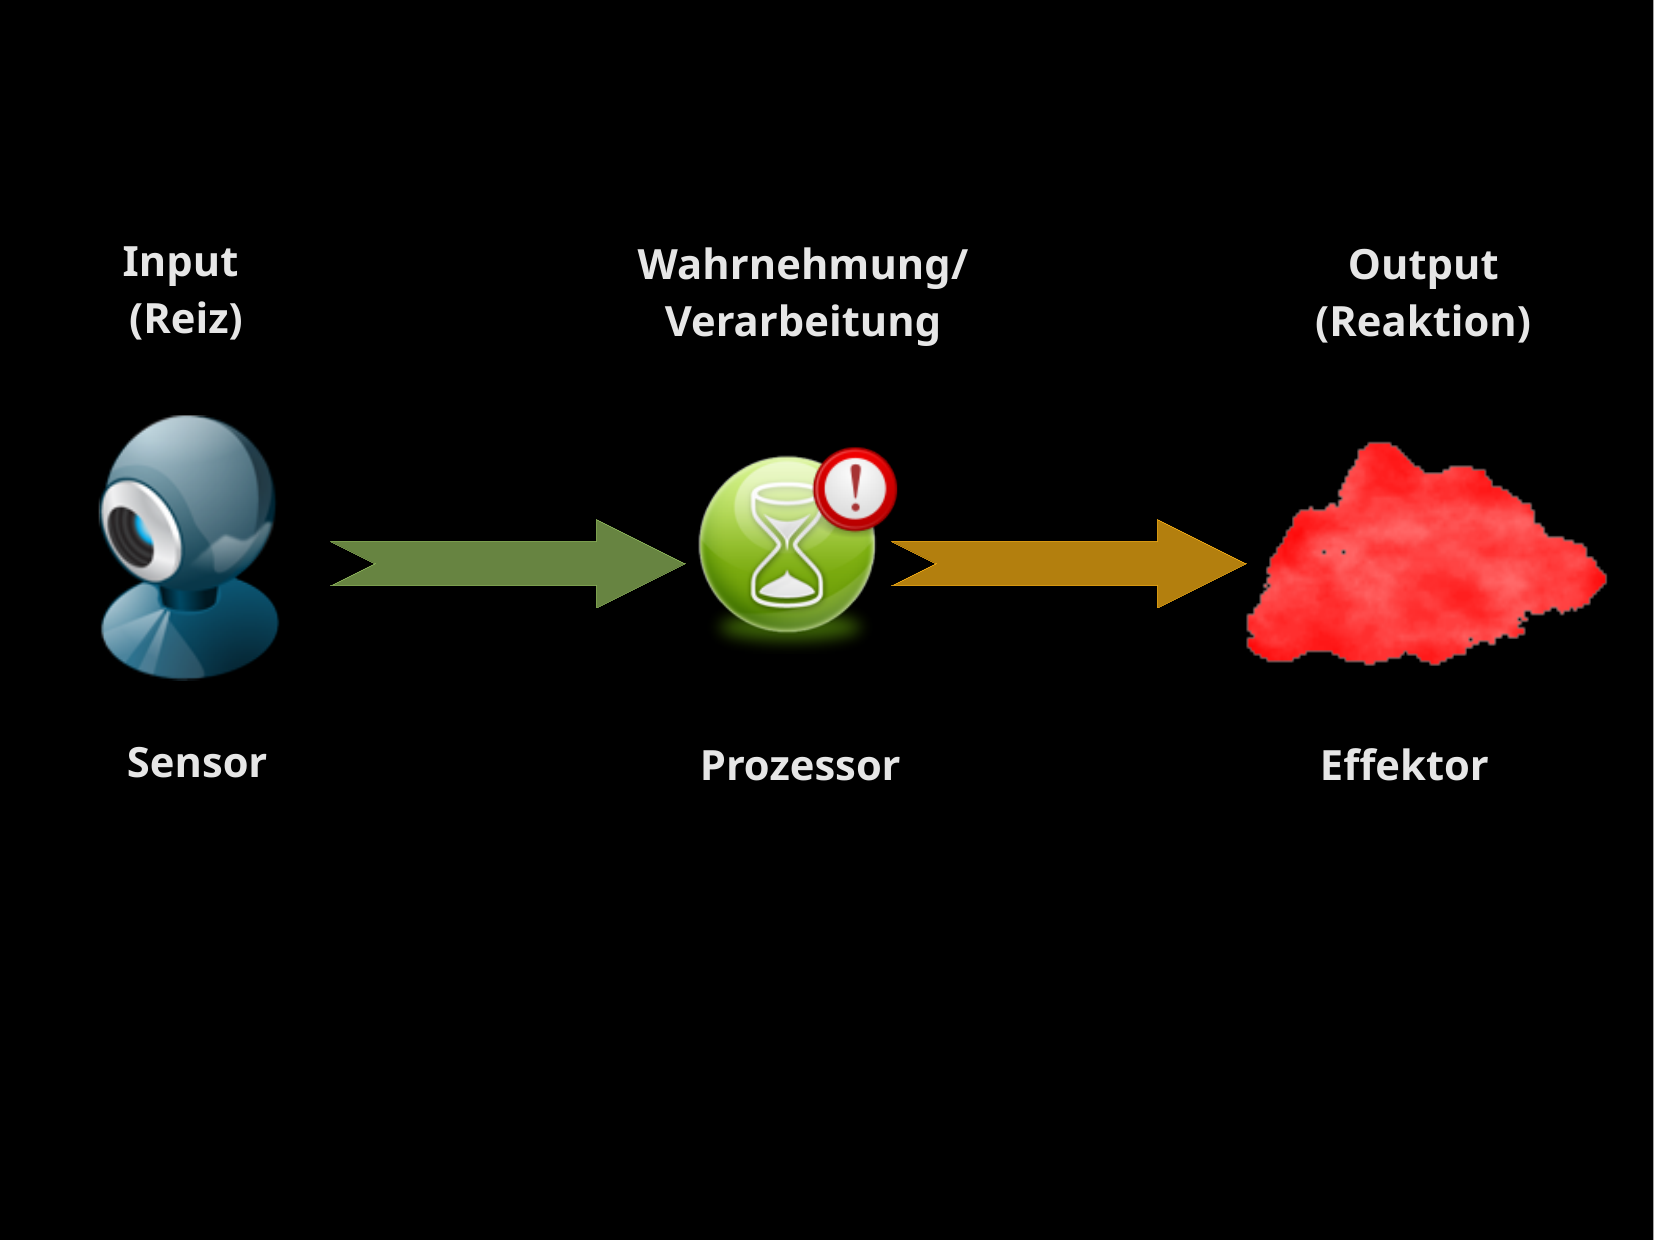

Input
(Reiz)
Sensor
Wahrnehmung/
Verarbeitung
Prozessor
Output (Reaktion)
Effektor